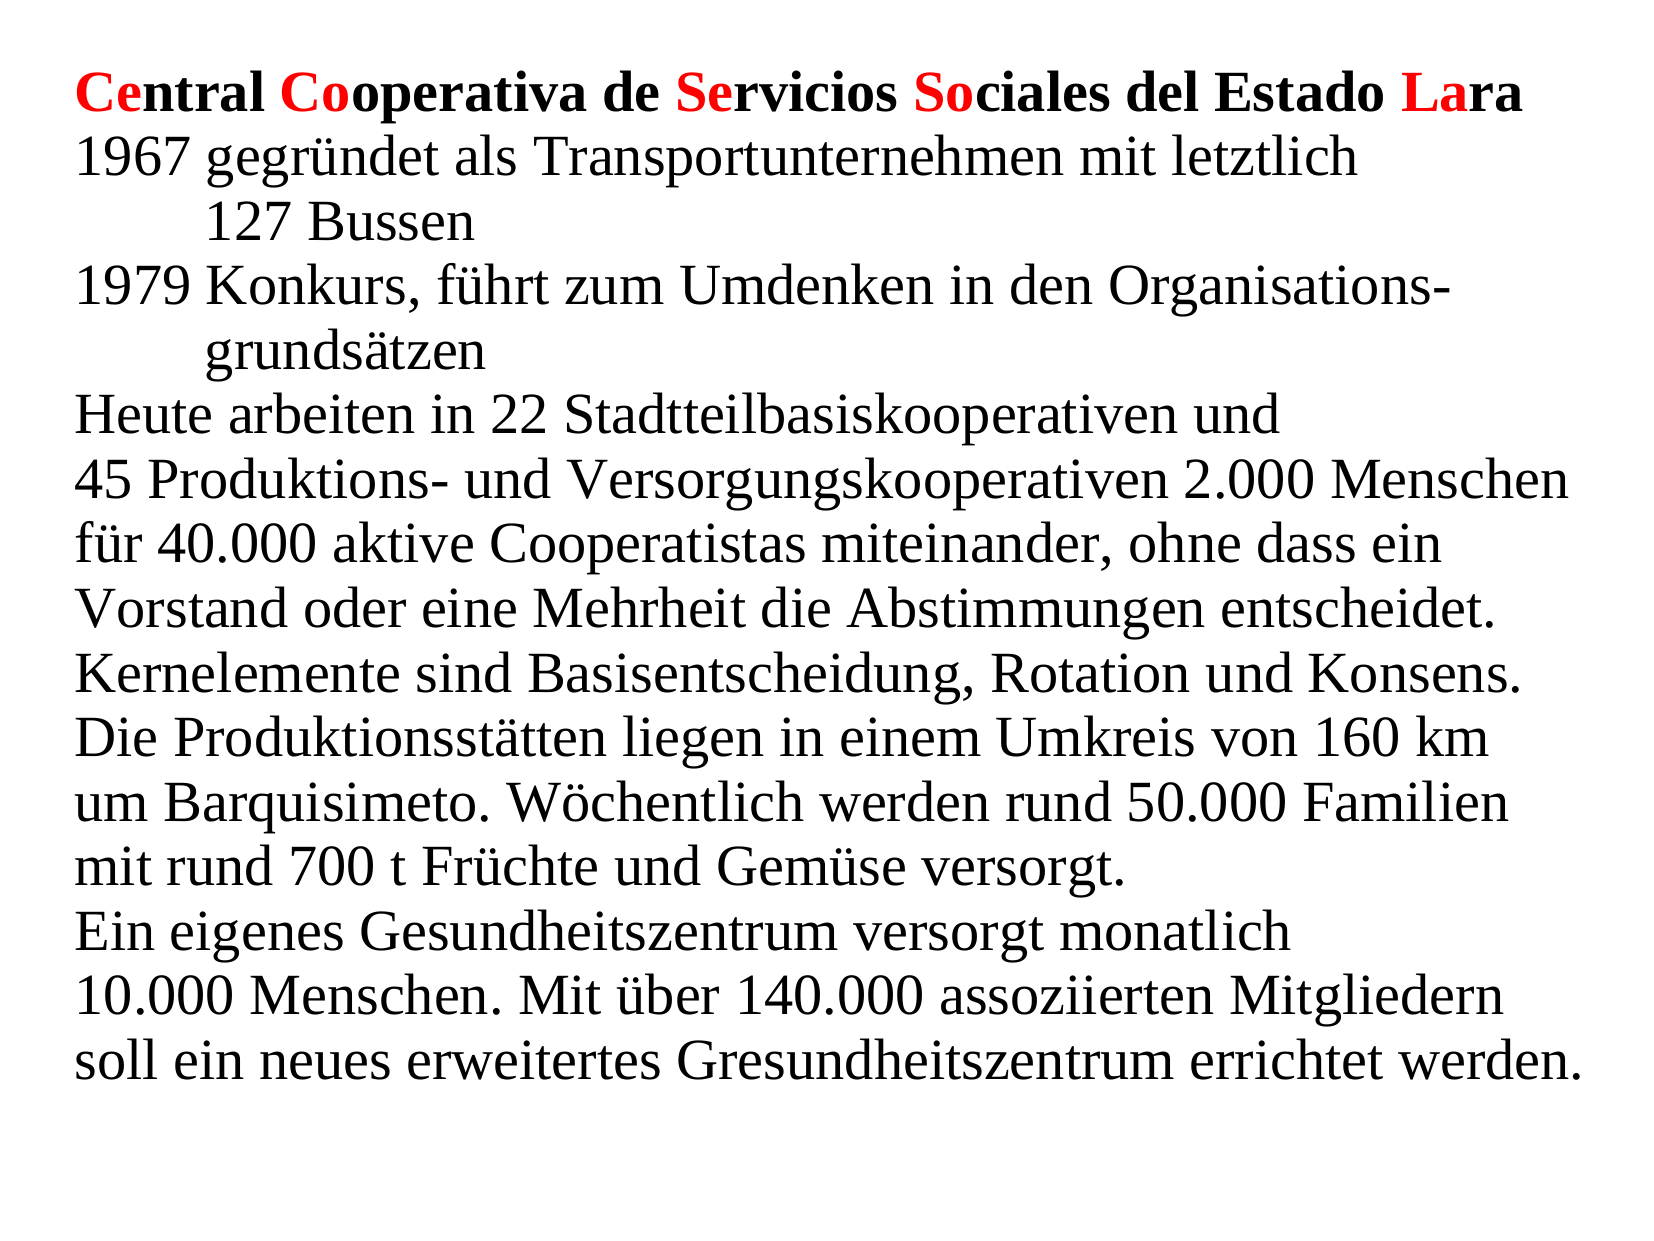

Central Cooperativa de Servicios Sociales del Estado Lara
1967 gegründet als Transportunternehmen mit letztlich
 127 Bussen
1979 Konkurs, führt zum Umdenken in den Organisations-
 grundsätzen
Heute arbeiten in 22 Stadtteilbasiskooperativen und
45 Produktions- und Versorgungskooperativen 2.000 Menschen
für 40.000 aktive Cooperatistas miteinander, ohne dass ein
Vorstand oder eine Mehrheit die Abstimmungen entscheidet.
Kernelemente sind Basisentscheidung, Rotation und Konsens.
Die Produktionsstätten liegen in einem Umkreis von 160 km
um Barquisimeto. Wöchentlich werden rund 50.000 Familien
mit rund 700 t Früchte und Gemüse versorgt.
Ein eigenes Gesundheitszentrum versorgt monatlich
10.000 Menschen. Mit über 140.000 assoziierten Mitgliedern
soll ein neues erweitertes Gresundheitszentrum errichtet werden.